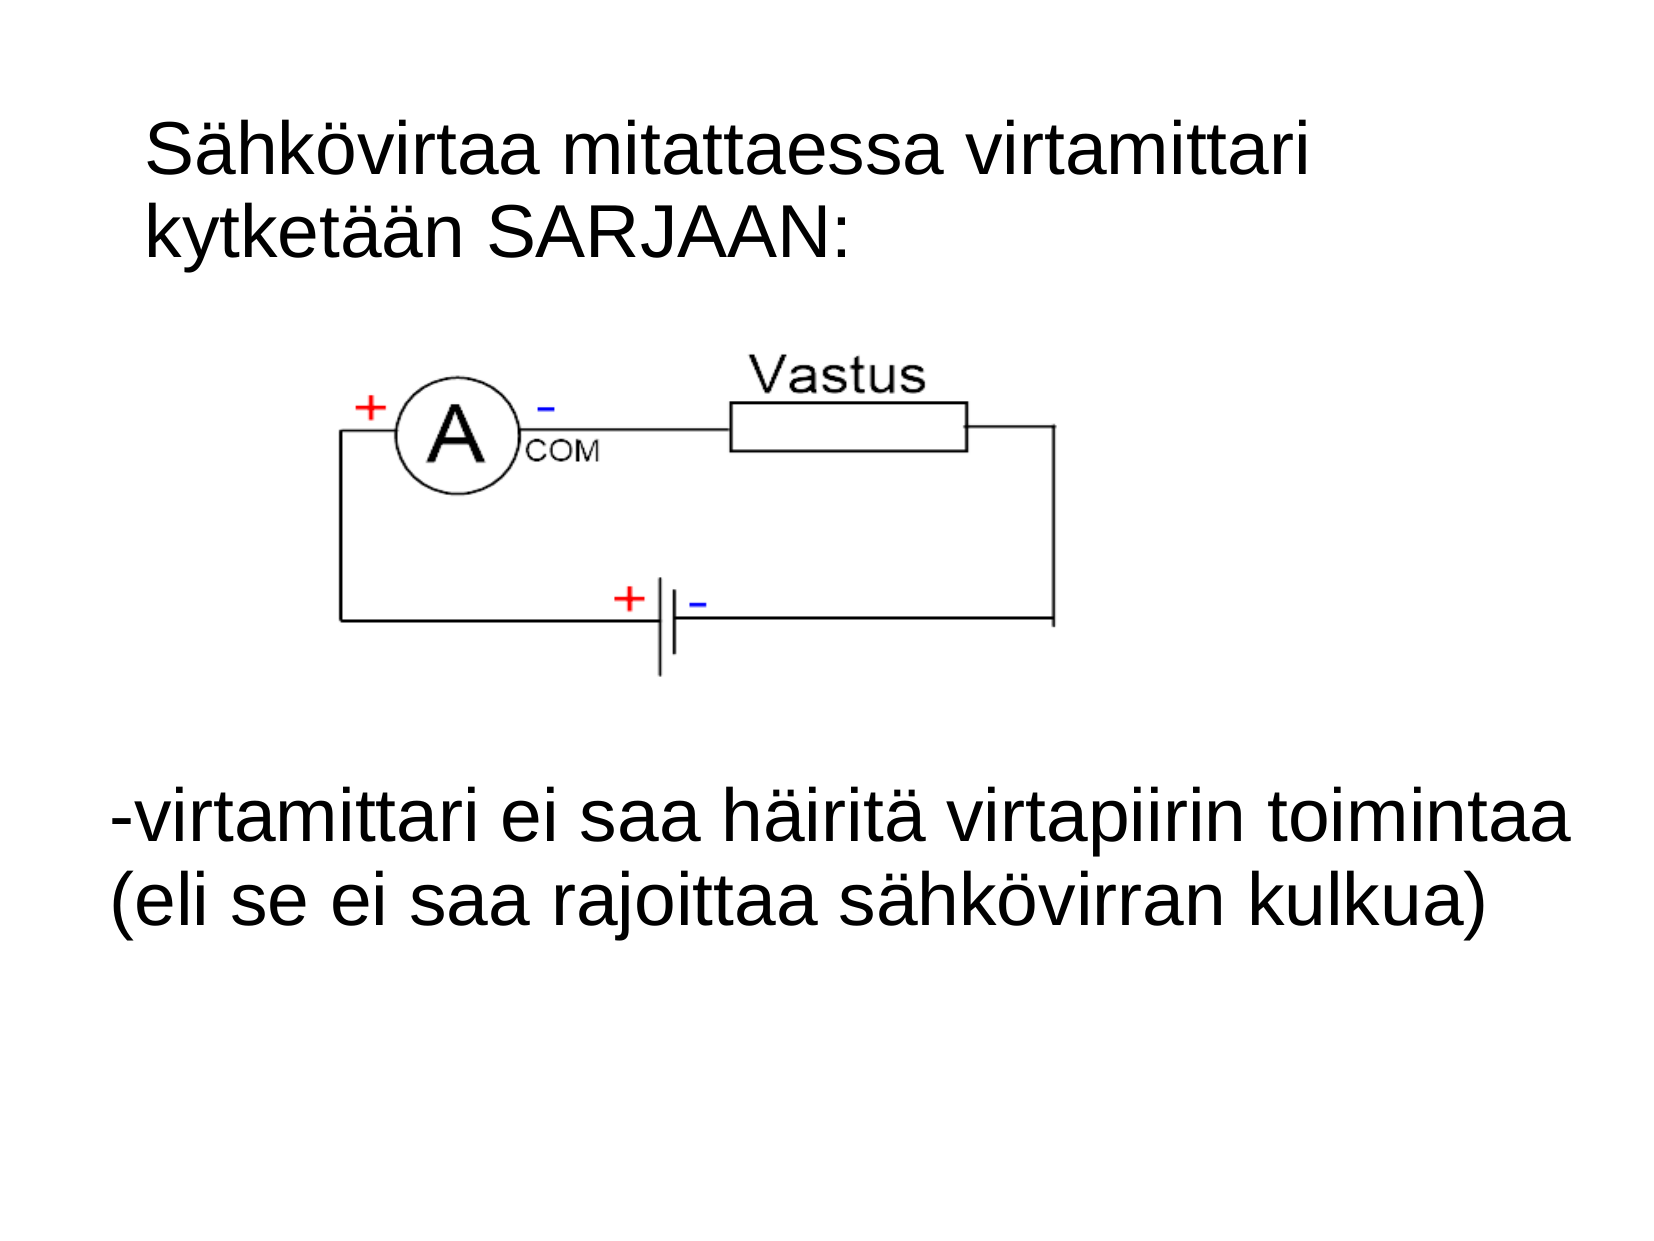

Sähkövirtaa mitattaessa virtamittari kytketään SARJAAN:
-virtamittari ei saa häiritä virtapiirin toimintaa (eli se ei saa rajoittaa sähkövirran kulkua)